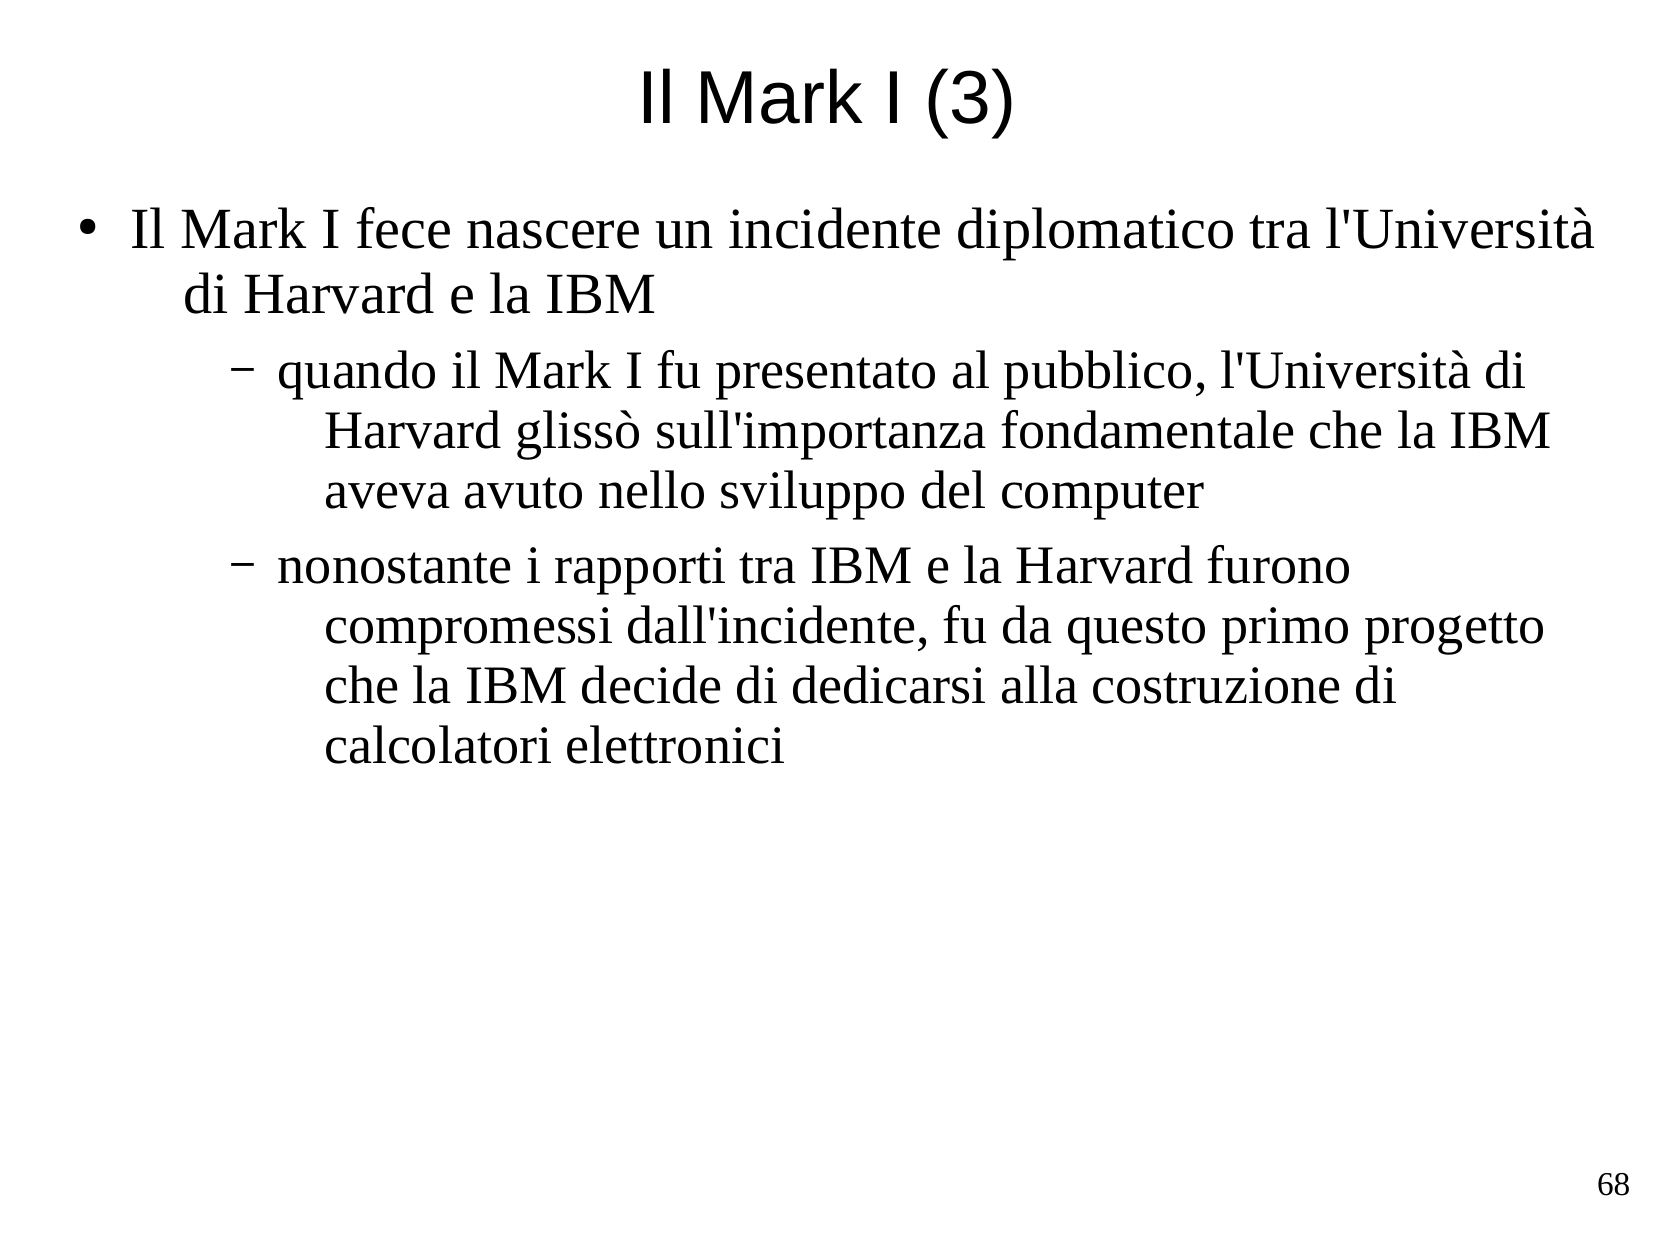

# Il Mark I (3)
Il Mark I fece nascere un incidente diplomatico tra l'Università di Harvard e la IBM
quando il Mark I fu presentato al pubblico, l'Università di Harvard glissò sull'importanza fondamentale che la IBM aveva avuto nello sviluppo del computer
nonostante i rapporti tra IBM e la Harvard furono compromessi dall'incidente, fu da questo primo progetto che la IBM decide di dedicarsi alla costruzione di calcolatori elettronici